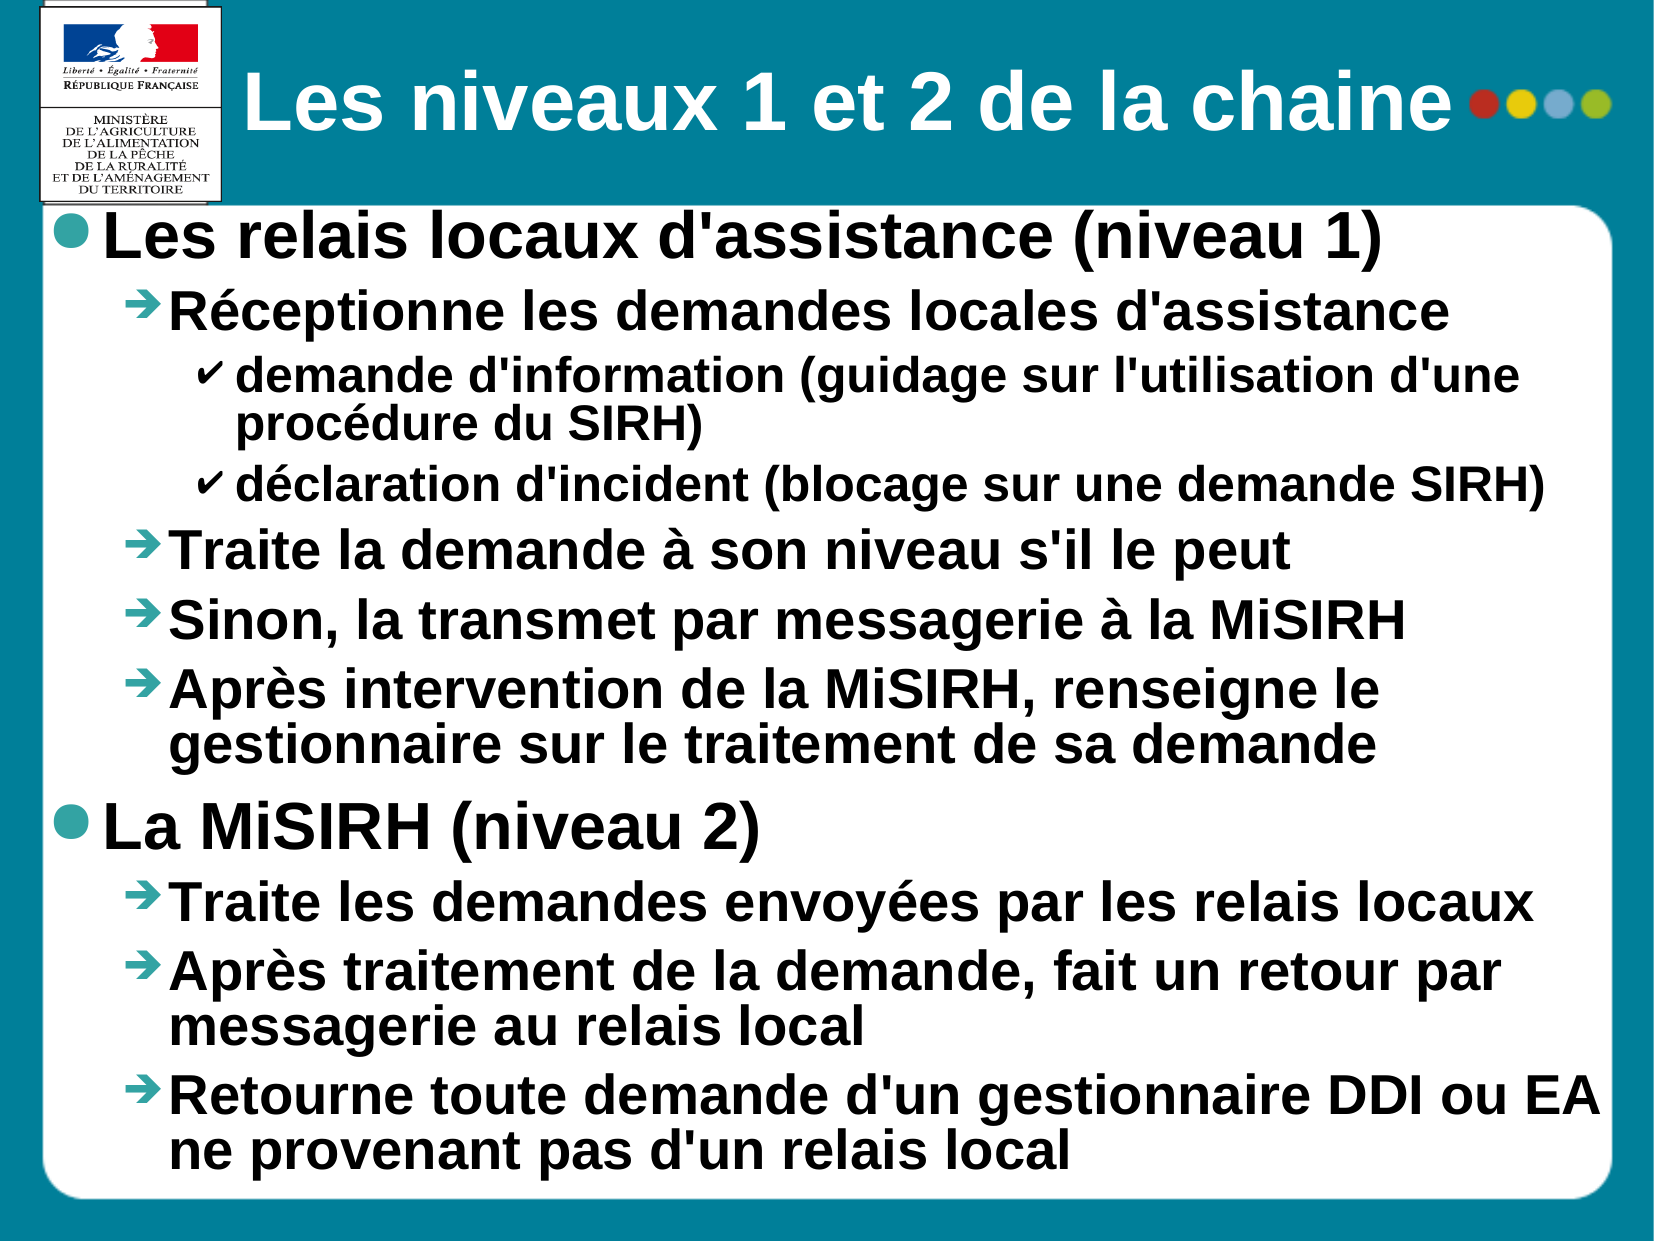

# Les niveaux 1 et 2 de la chaine
Les relais locaux d'assistance (niveau 1)
Réceptionne les demandes locales d'assistance
demande d'information (guidage sur l'utilisation d'une procédure du SIRH)
déclaration d'incident (blocage sur une demande SIRH)
Traite la demande à son niveau s'il le peut
Sinon, la transmet par messagerie à la MiSIRH
Après intervention de la MiSIRH, renseigne le gestionnaire sur le traitement de sa demande
La MiSIRH (niveau 2)
Traite les demandes envoyées par les relais locaux
Après traitement de la demande, fait un retour par messagerie au relais local
Retourne toute demande d'un gestionnaire DDI ou EA ne provenant pas d'un relais local